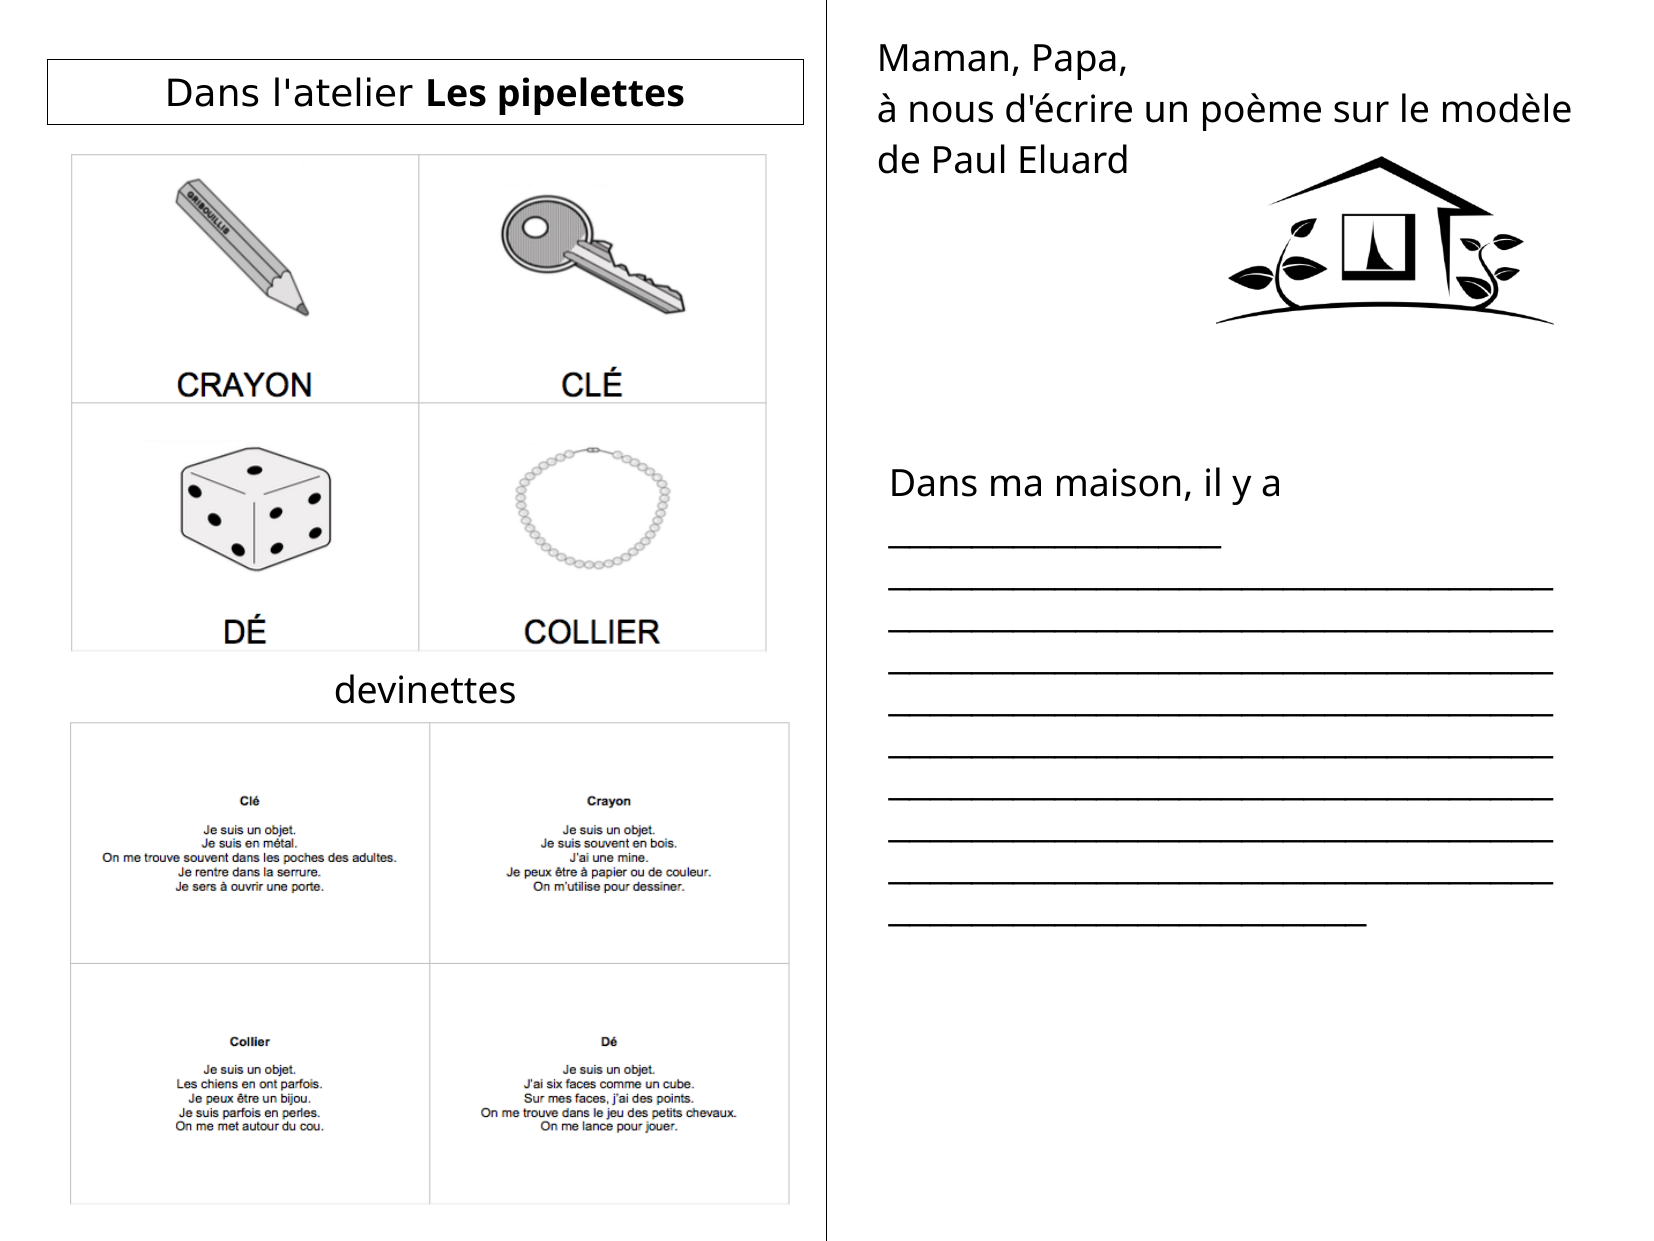

Maman, Papa,
à nous d'écrire un poème sur le modèle de Paul Eluard
Dans l'atelier Les pipelettes
Dans ma maison, il y a ________________ _______________________________________________________________________________________________________________________________________________________________________________________________________________________________________________________________________________________
devinettes